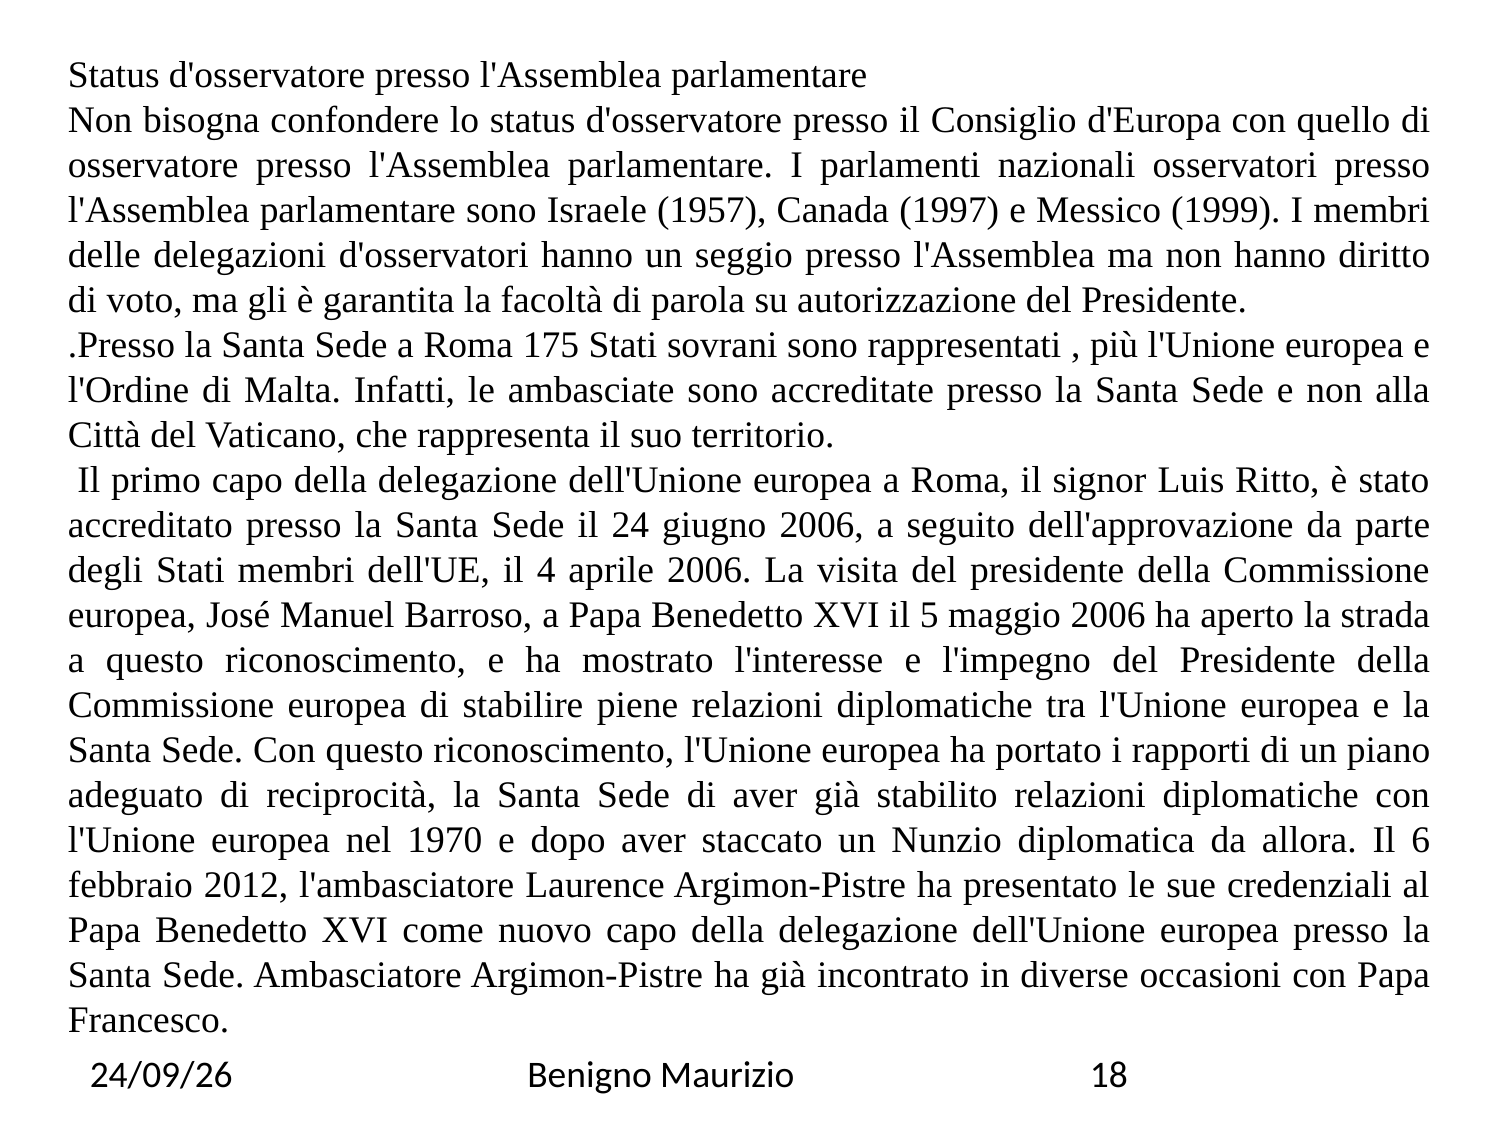

Status d'osservatore presso l'Assemblea parlamentare
Non bisogna confondere lo status d'osservatore presso il Consiglio d'Europa con quello di osservatore presso l'Assemblea parlamentare. I parlamenti nazionali osservatori presso l'Assemblea parlamentare sono Israele (1957), Canada (1997) e Messico (1999). I membri delle delegazioni d'osservatori hanno un seggio presso l'Assemblea ma non hanno diritto di voto, ma gli è garantita la facoltà di parola su autorizzazione del Presidente.
.Presso la Santa Sede a Roma 175 Stati sovrani sono rappresentati , più l'Unione europea e l'Ordine di Malta. Infatti, le ambasciate sono accreditate presso la Santa Sede e non alla Città del Vaticano, che rappresenta il suo territorio.
 Il primo capo della delegazione dell'Unione europea a Roma, il signor Luis Ritto, è stato accreditato presso la Santa Sede il 24 giugno 2006, a seguito dell'approvazione da parte degli Stati membri dell'UE, il 4 aprile 2006. La visita del presidente della Commissione europea, José Manuel Barroso, a Papa Benedetto XVI il 5 maggio 2006 ha aperto la strada a questo riconoscimento, e ha mostrato l'interesse e l'impegno del Presidente della Commissione europea di stabilire piene relazioni diplomatiche tra l'Unione europea e la Santa Sede. Con questo riconoscimento, l'Unione europea ha portato i rapporti di un piano adeguato di reciprocità, la Santa Sede di aver già stabilito relazioni diplomatiche con l'Unione europea nel 1970 e dopo aver staccato un Nunzio diplomatica da allora. Il 6 febbraio 2012, l'ambasciatore Laurence Argimon-Pistre ha presentato le sue credenziali al Papa Benedetto XVI come nuovo capo della delegazione dell'Unione europea presso la Santa Sede. Ambasciatore Argimon-Pistre ha già incontrato in diverse occasioni con Papa Francesco.
Benigno Maurizio